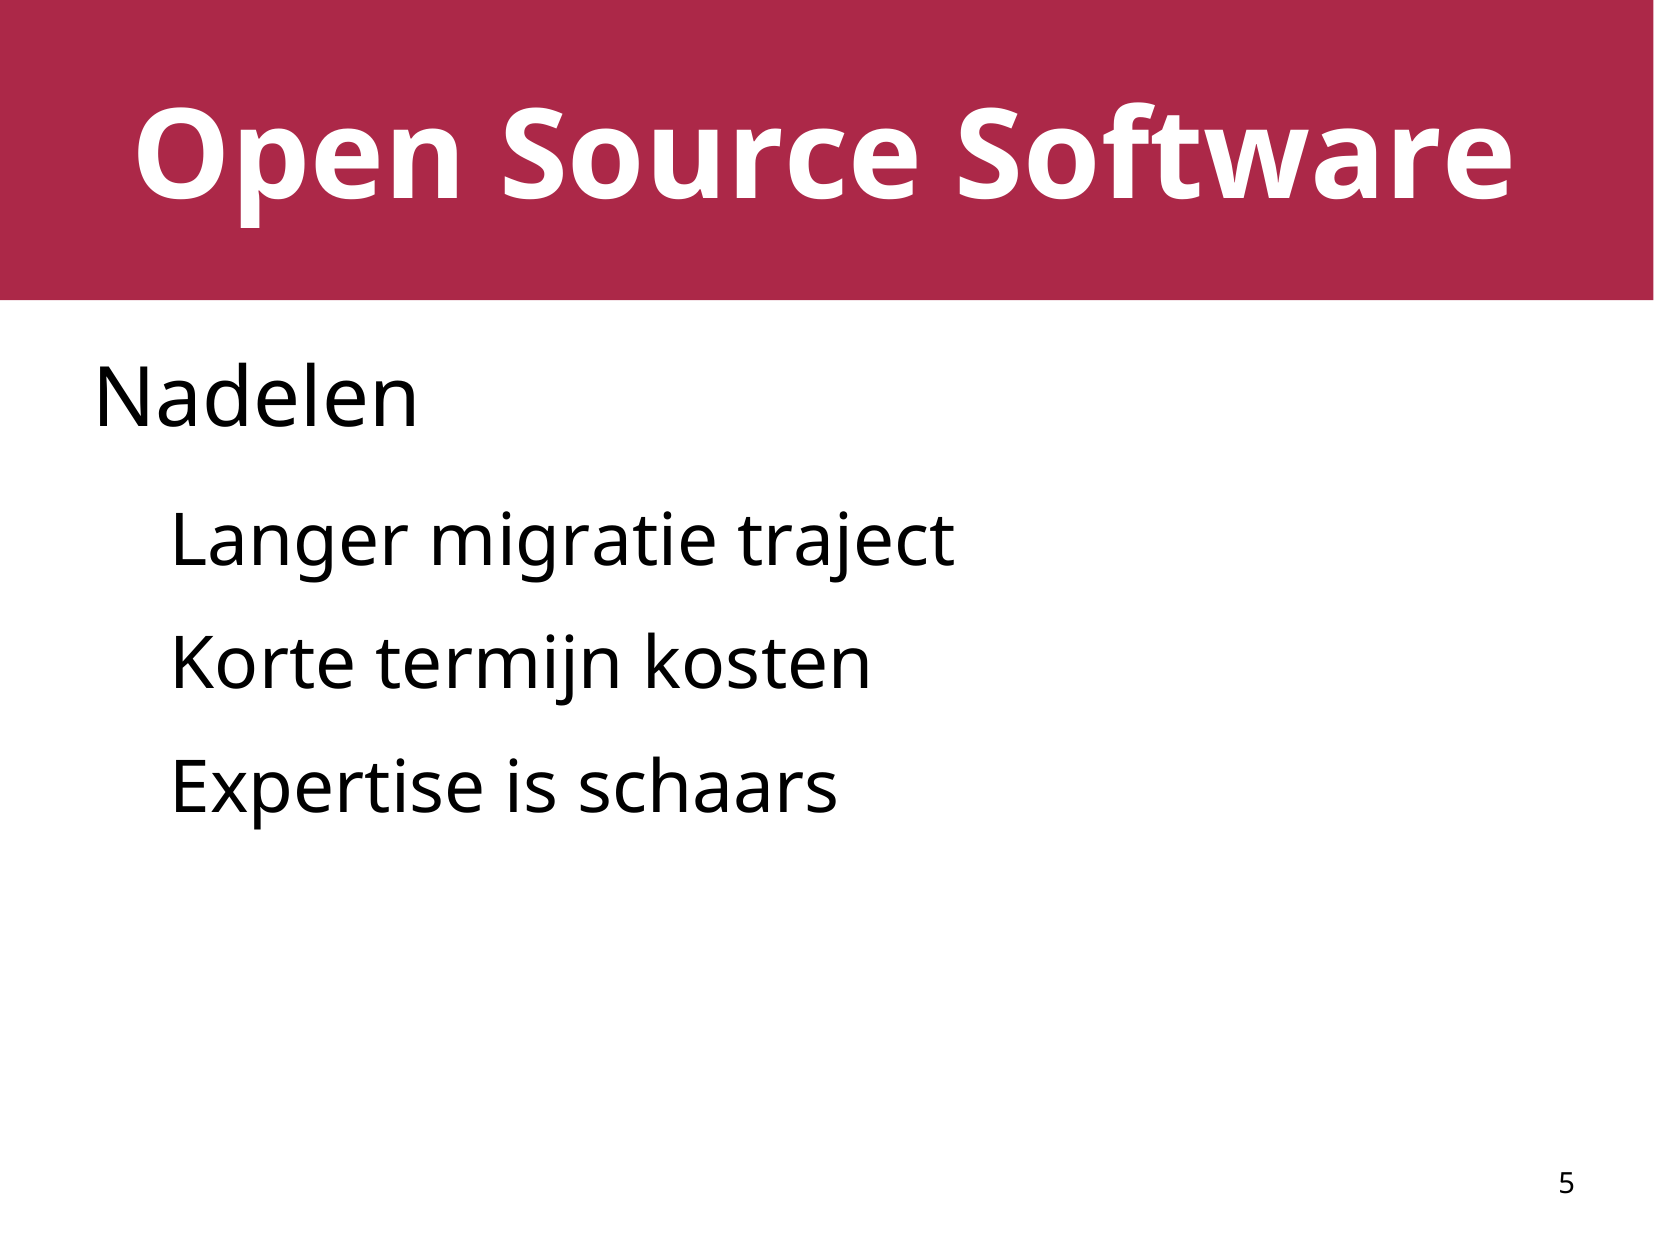

# Open Source Software
Nadelen
Langer migratie traject
Korte termijn kosten
Expertise is schaars
5